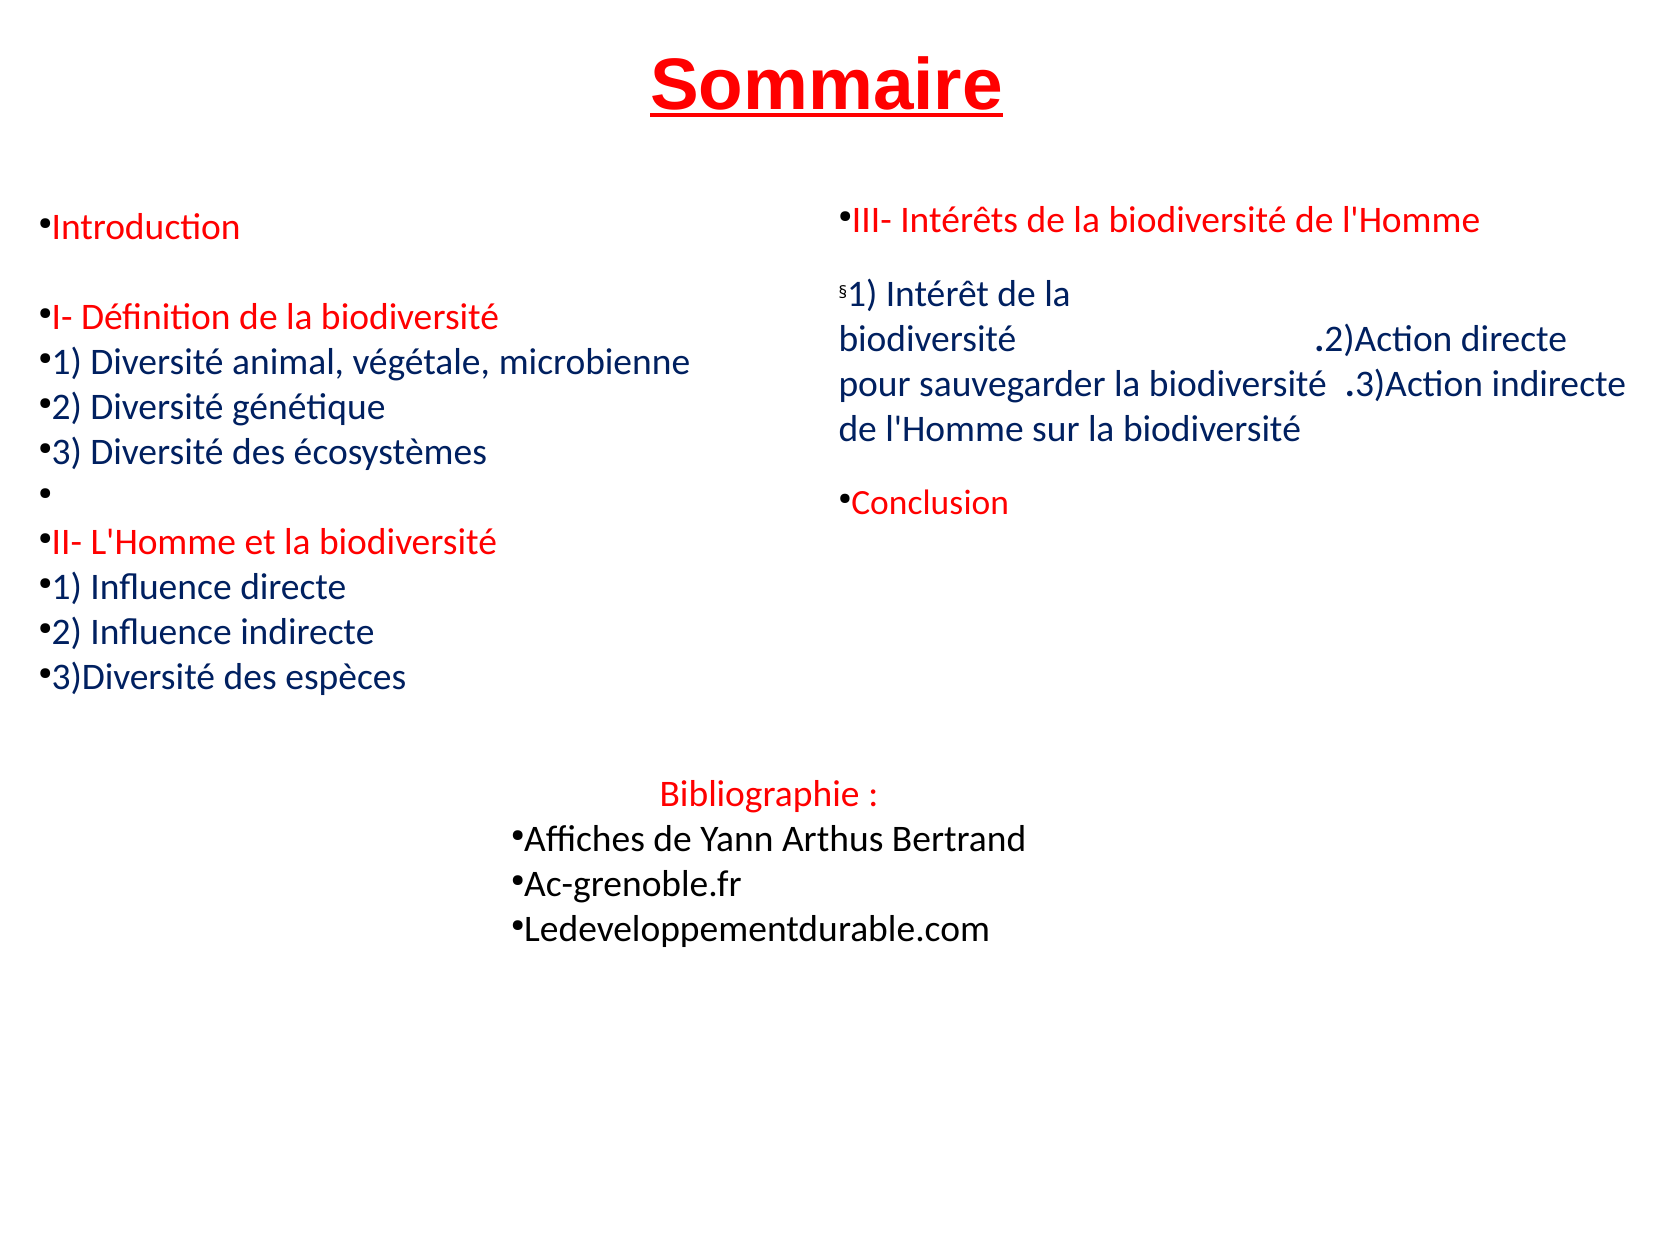

# Sommaire
Introduction
I- Définition de la biodiversité
1) Diversité animal, végétale, microbienne
2) Diversité génétique
3) Diversité des écosystèmes
II- L'Homme et la biodiversité
1) Influence directe
2) Influence indirecte
3)Diversité des espèces
III- Intérêts de la biodiversité de l'Homme
1) Intérêt de la biodiversité .2)Action directe pour sauvegarder la biodiversité .3)Action indirecte de l'Homme sur la biodiversité
Conclusion
Bibliographie :
Affiches de Yann Arthus Bertrand
Ac-grenoble.fr
Ledeveloppementdurable.com